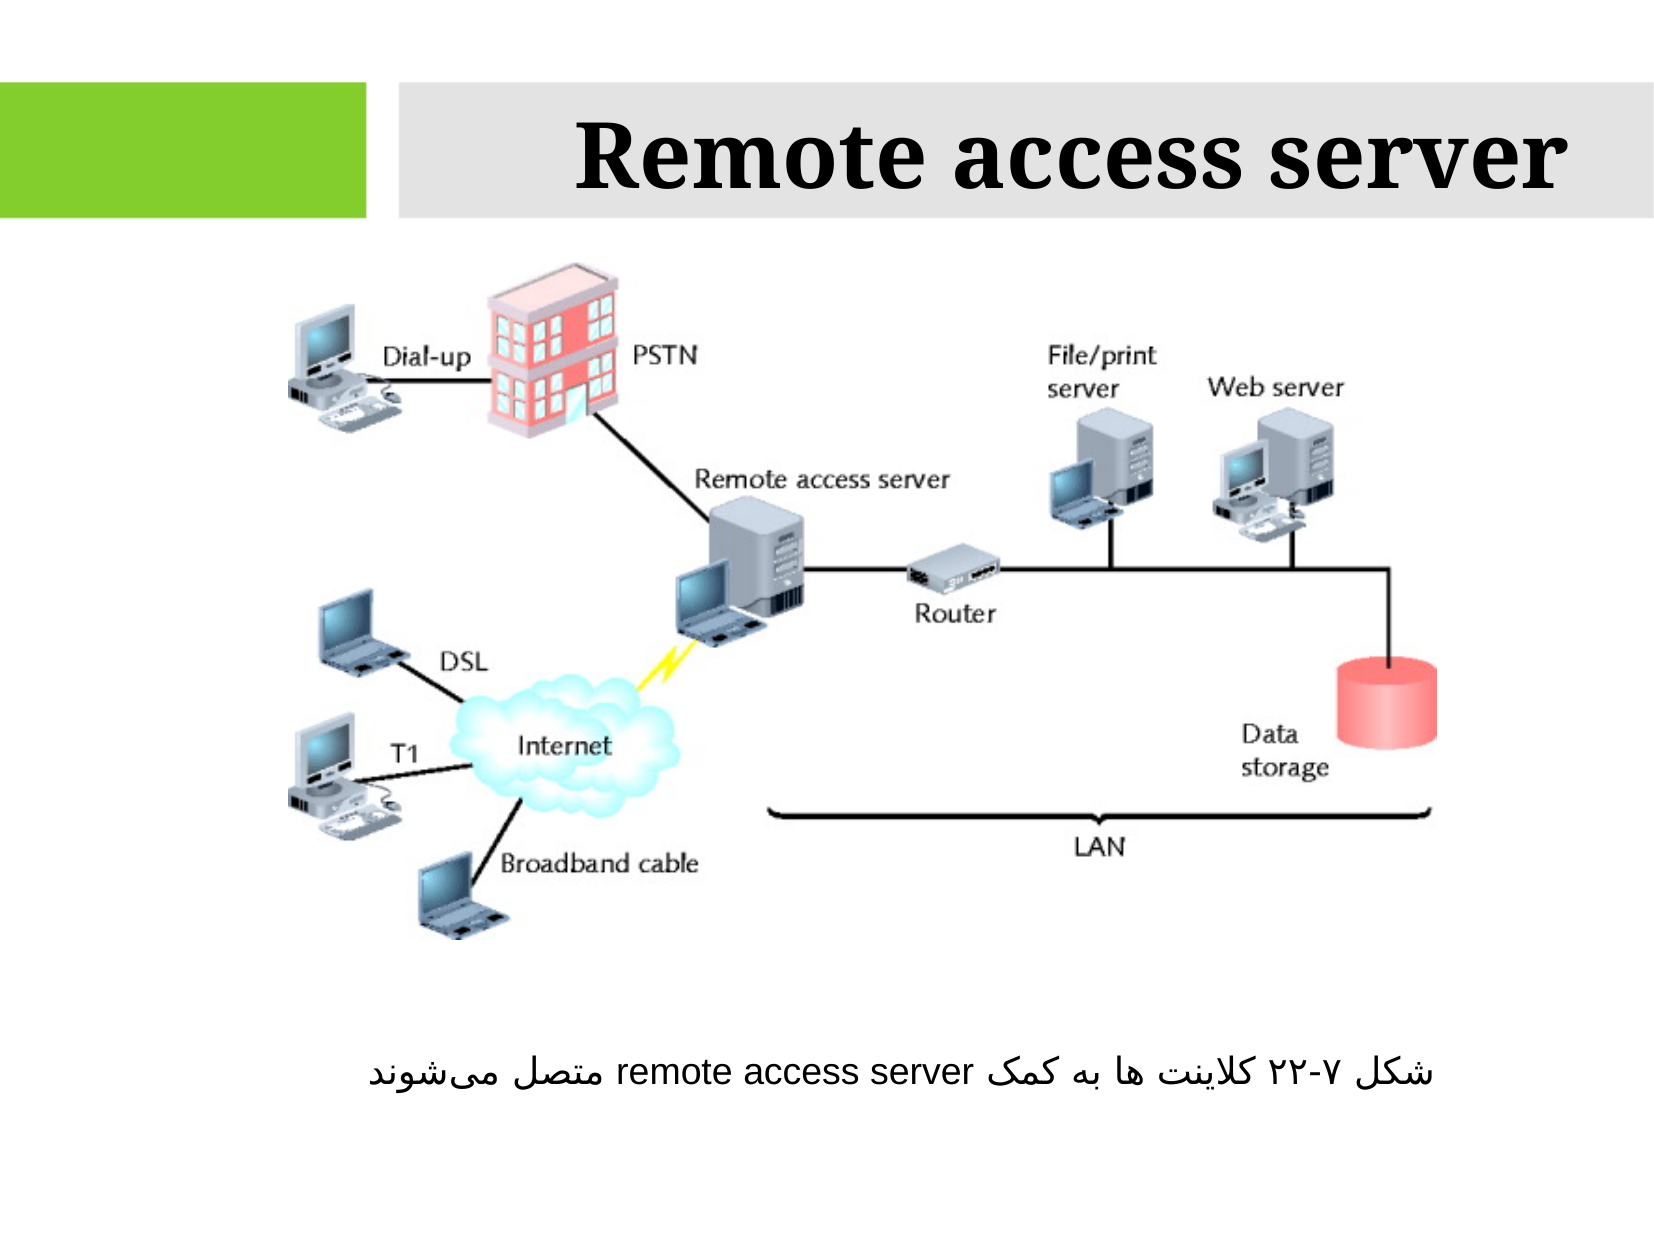

# Remote access server
شکل ۷-۲۲ کلاینت ها به کمک remote access server متصل می‌شوند